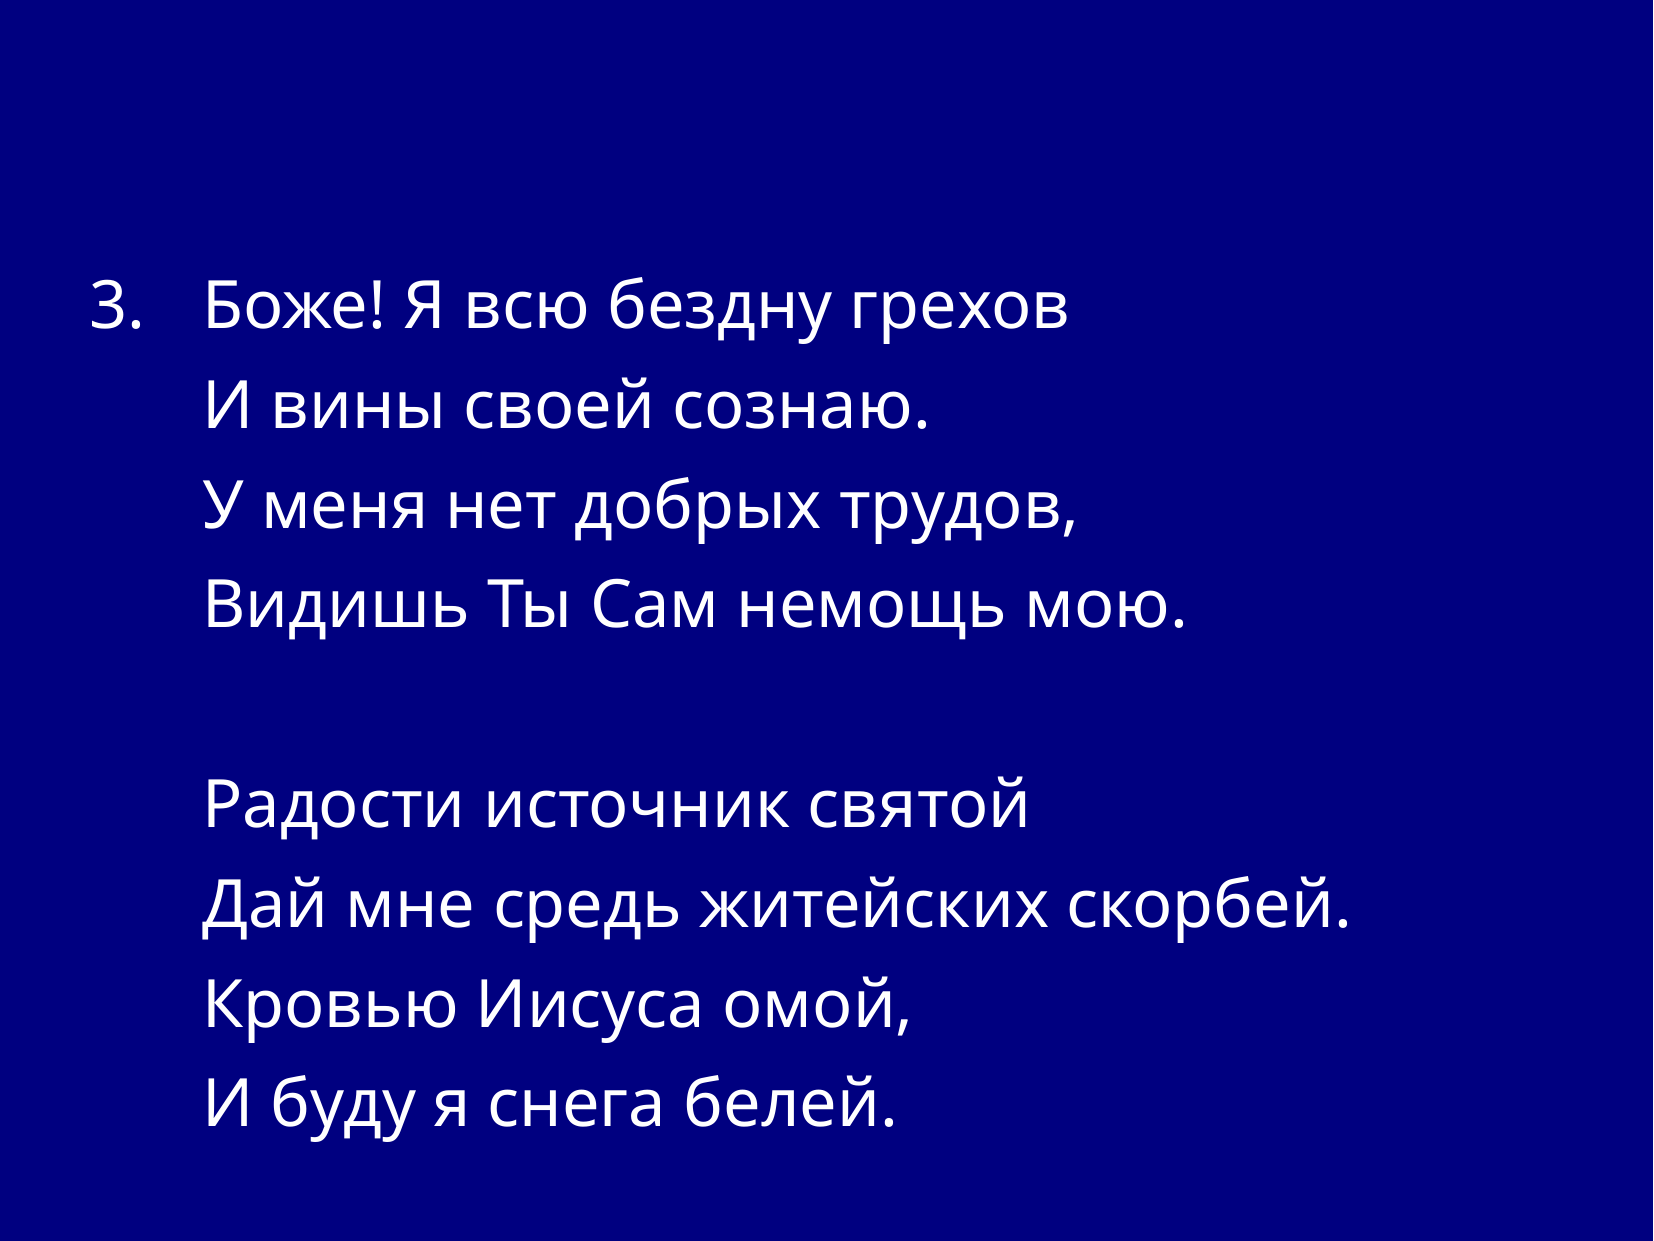

3.	Боже! Я всю бездну грехов
	И вины своей сознаю.
	У меня нет добрых трудов,
	Видишь Ты Сам немощь мою.
	Радости источник святой
	Дай мне средь житейских скорбей.
	Кровью Иисуса омой,
	И буду я снега белей.